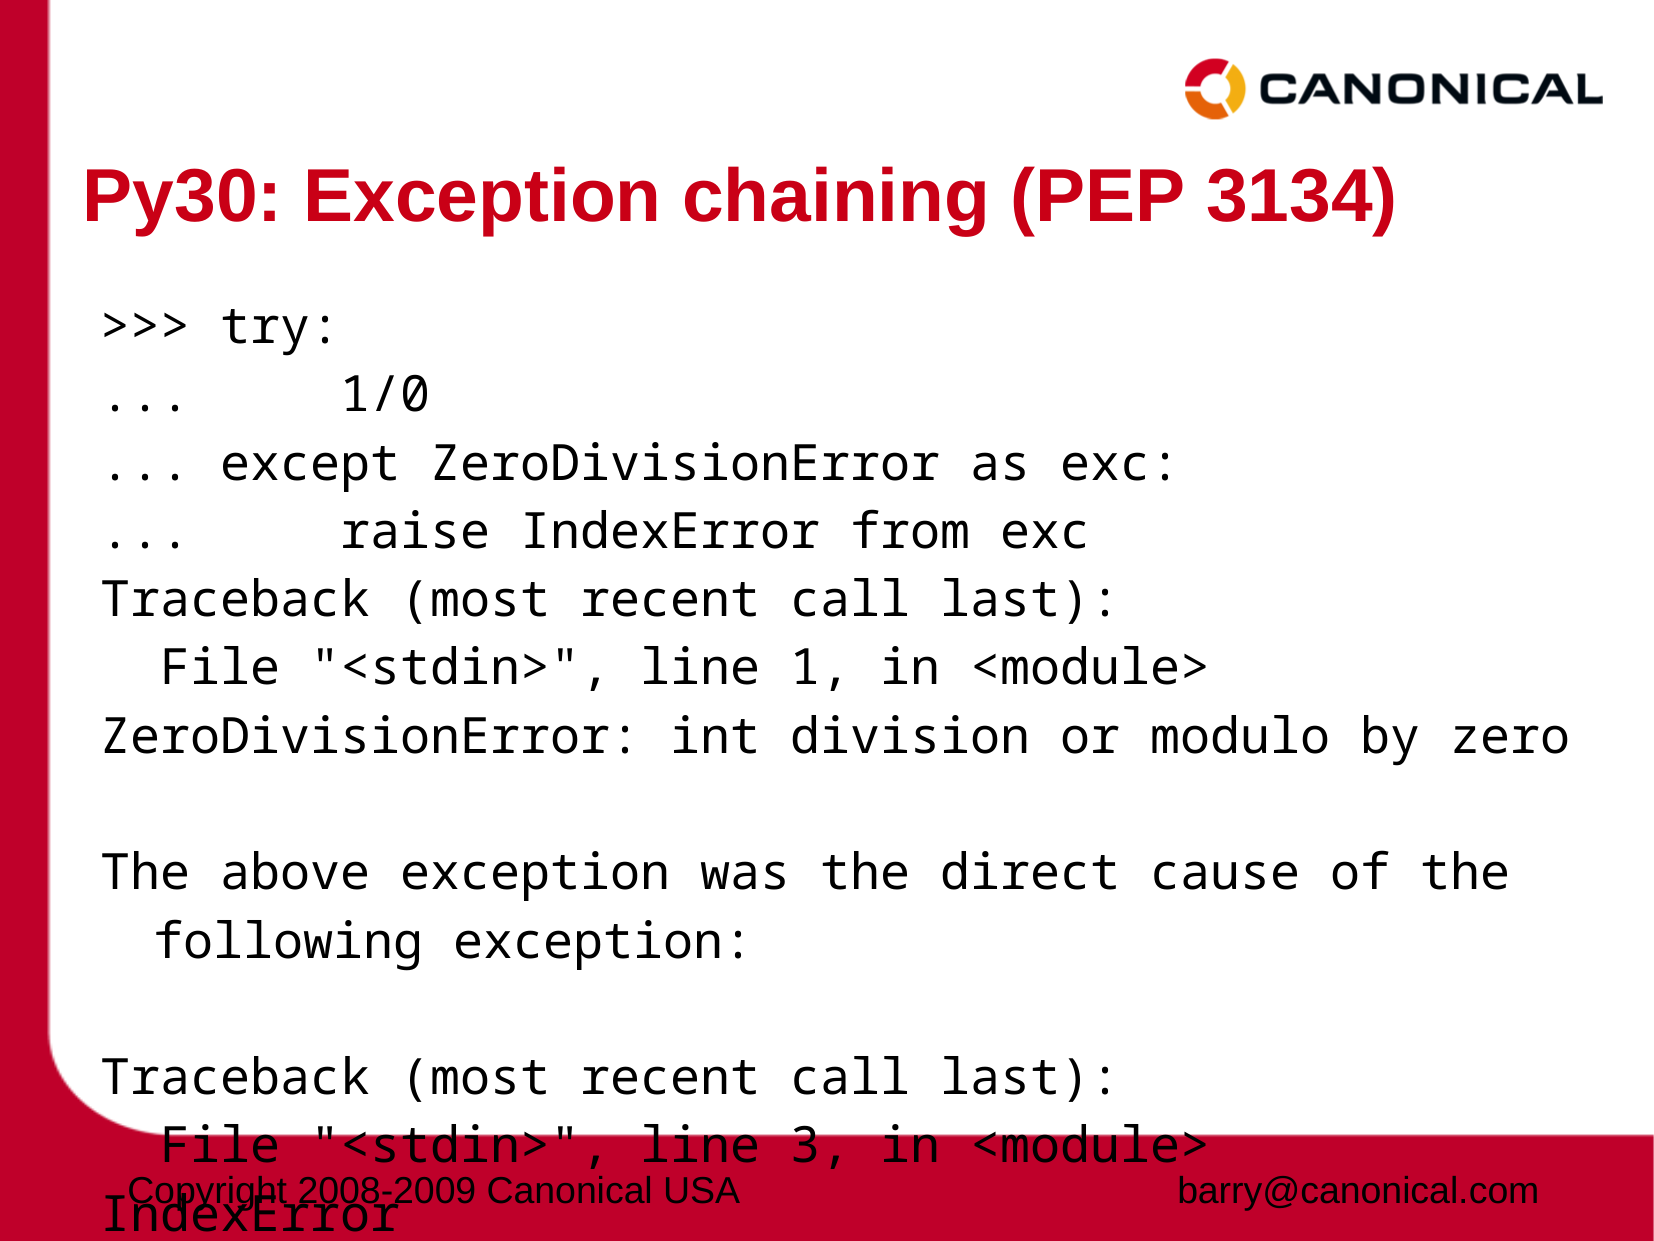

# Py30: Exception chaining (PEP 3134)
>>> try:
... 1/0
... except ZeroDivisionError as exc:
... raise IndexError from exc
Traceback (most recent call last):
 File "<stdin>", line 1, in <module>
ZeroDivisionError: int division or modulo by zero
The above exception was the direct cause of the following exception:
Traceback (most recent call last):
 File "<stdin>", line 3, in <module>
IndexError